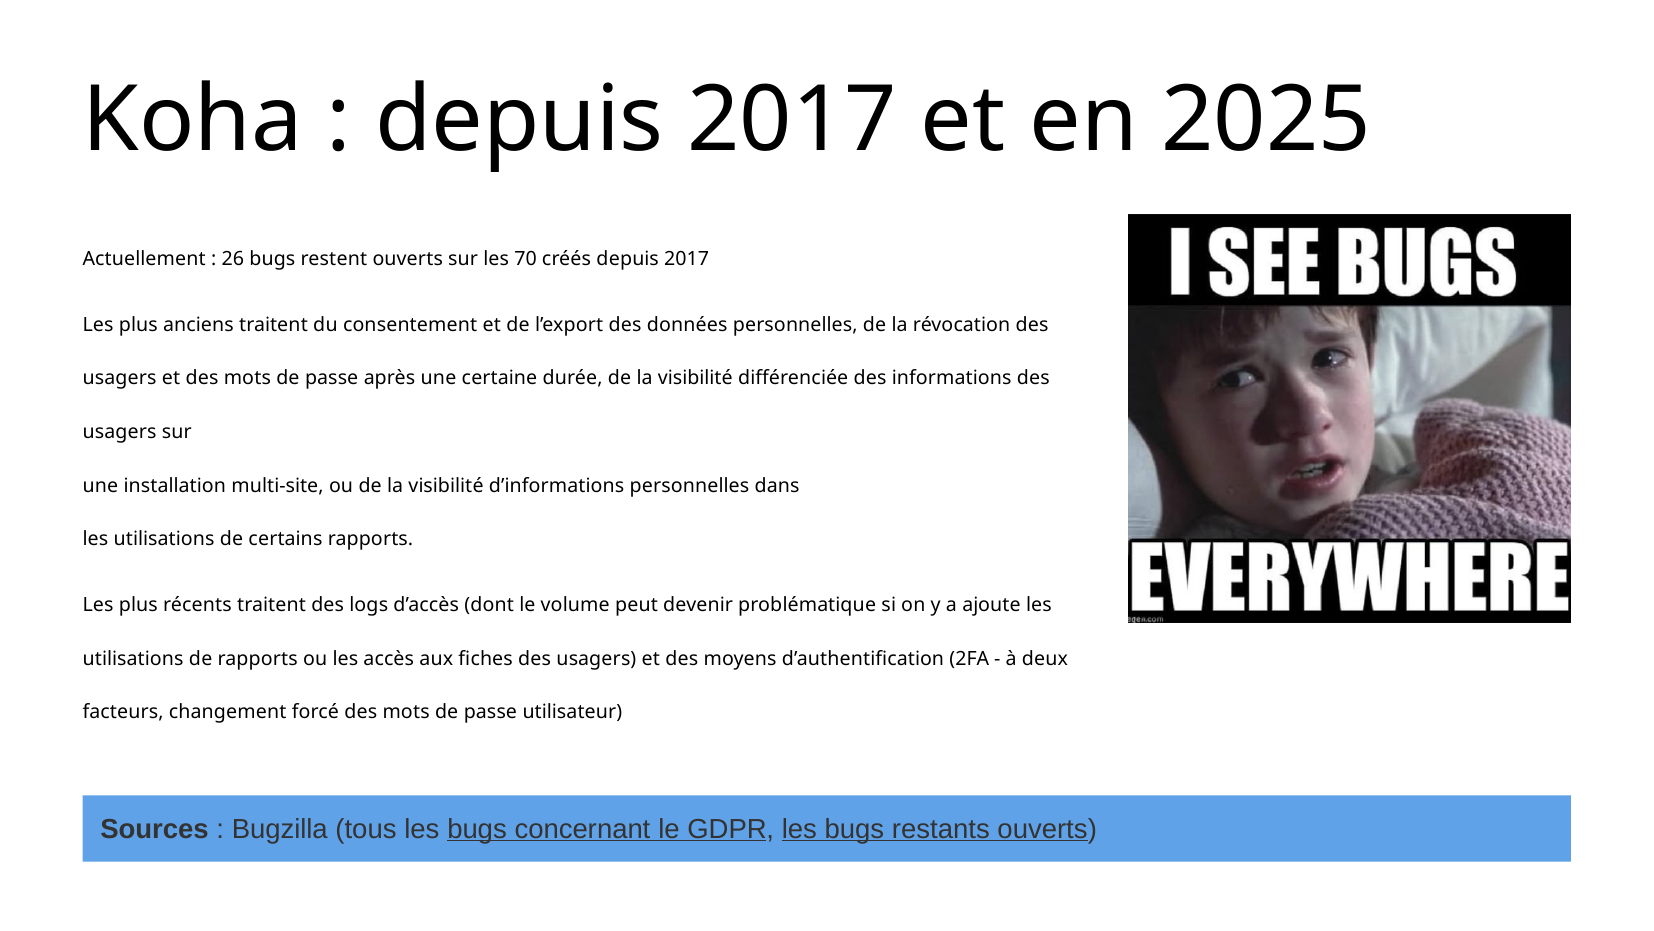

# Koha : depuis 2017 et en 2025
Actuellement : 26 bugs restent ouverts sur les 70 créés depuis 2017
Les plus anciens traitent du consentement et de l’export des données personnelles, de la révocation des usagers et des mots de passe après une certaine durée, de la visibilité différenciée des informations des usagers sur
une installation multi-site, ou de la visibilité d’informations personnelles dans
les utilisations de certains rapports.
Les plus récents traitent des logs d’accès (dont le volume peut devenir problématique si on y a ajoute les utilisations de rapports ou les accès aux fiches des usagers) et des moyens d’authentification (2FA - à deux facteurs, changement forcé des mots de passe utilisateur)
Sources : Bugzilla (tous les bugs concernant le GDPR, les bugs restants ouverts)